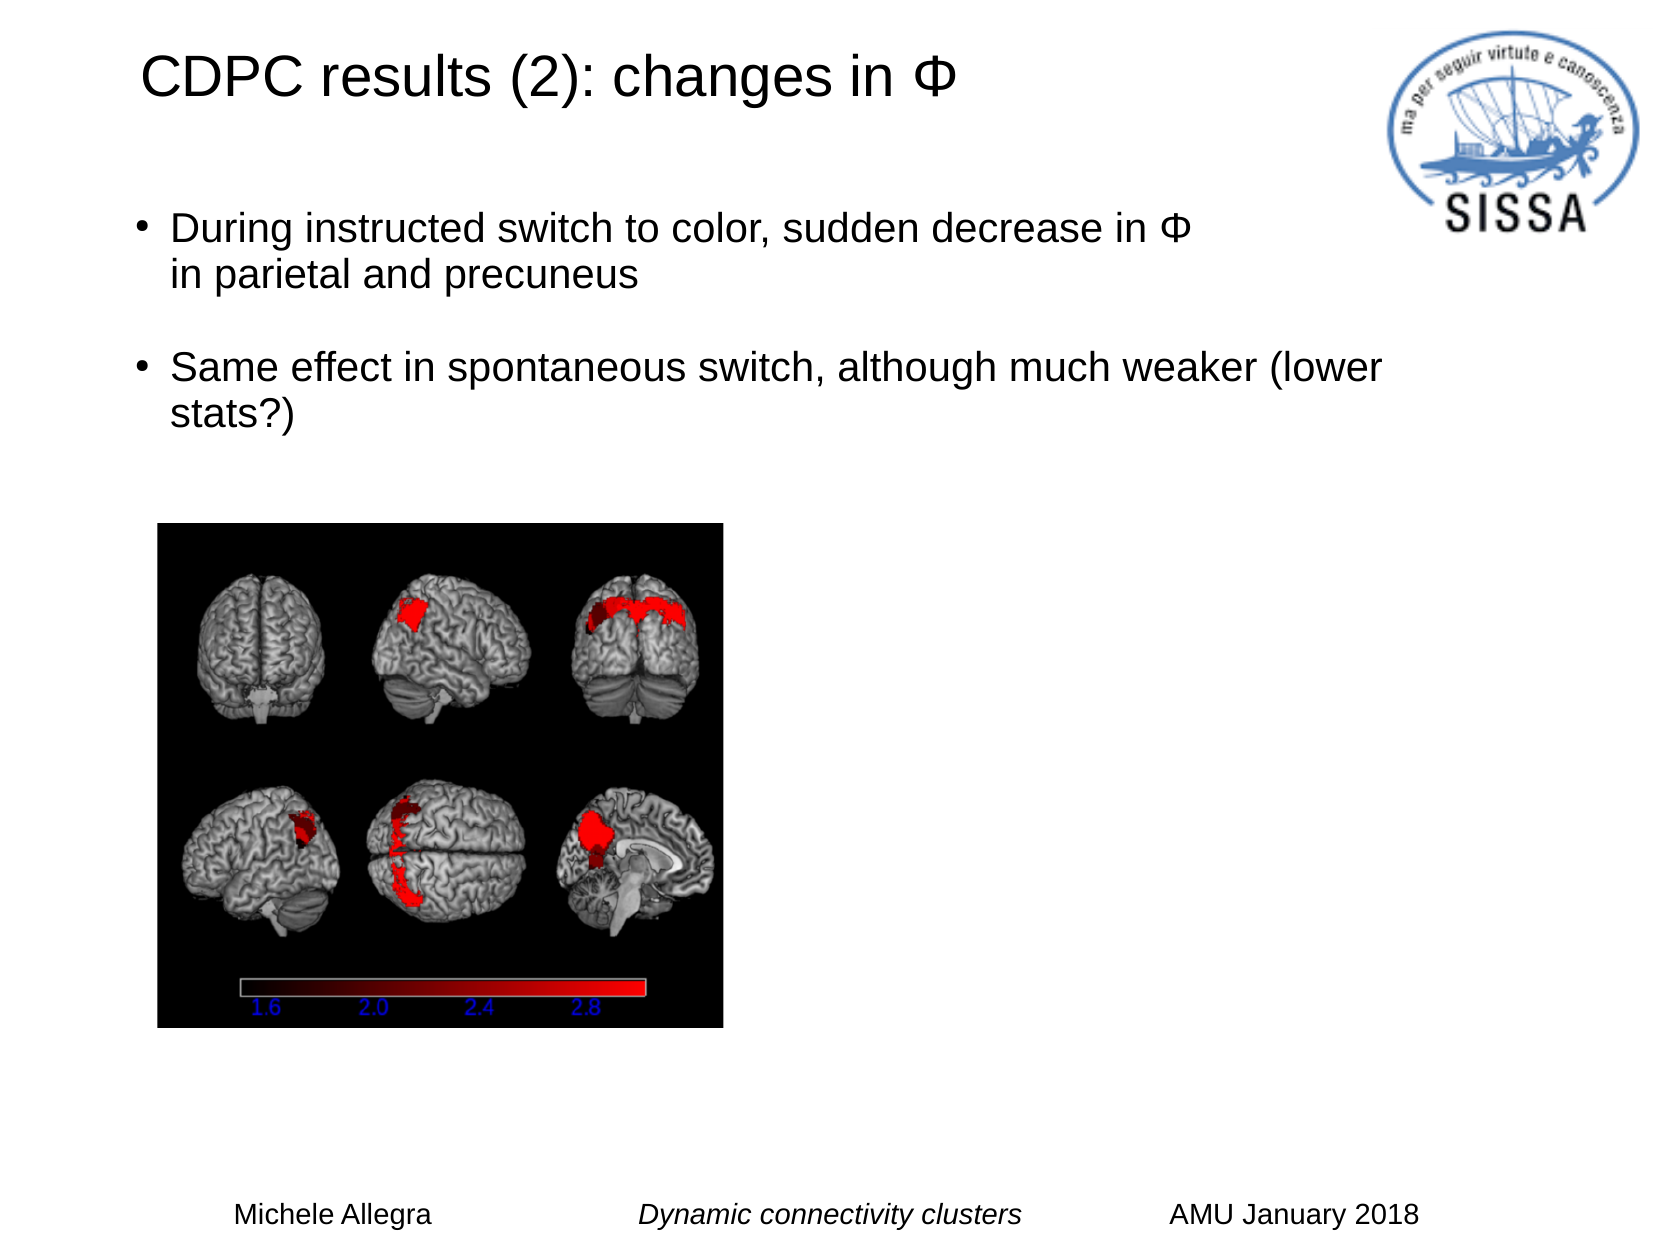

CDPC results (2): changes in Φ
During instructed switch to color, sudden decrease in Φ in parietal and precuneus
Same effect in spontaneous switch, although much weaker (lower stats?)
# Michele Allegra Dynamic connectivity clusters AMU January 2018